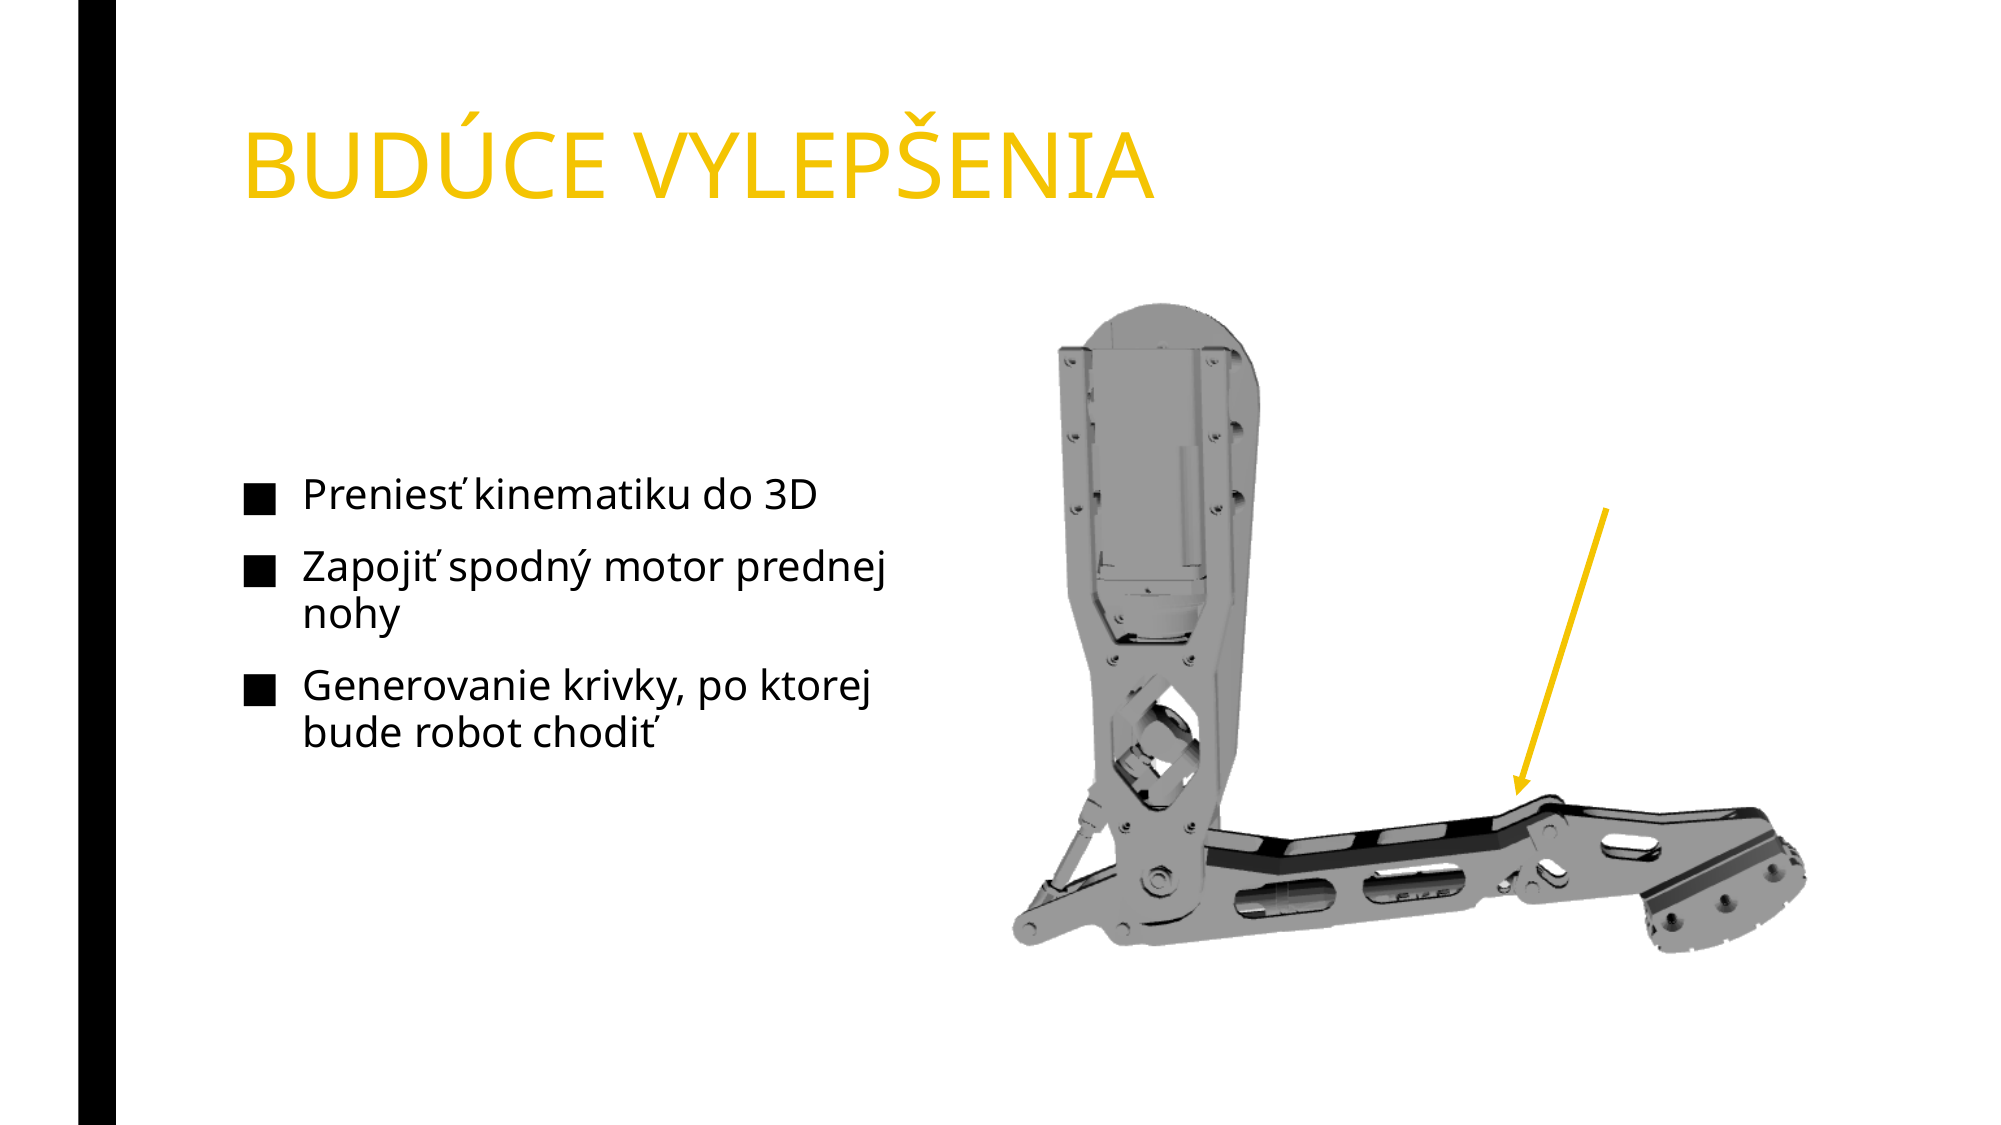

# BUDÚCE VYLEPŠENIA
Preniesť kinematiku do 3D
Zapojiť spodný motor prednej nohy
Generovanie krivky, po ktorej bude robot chodiť